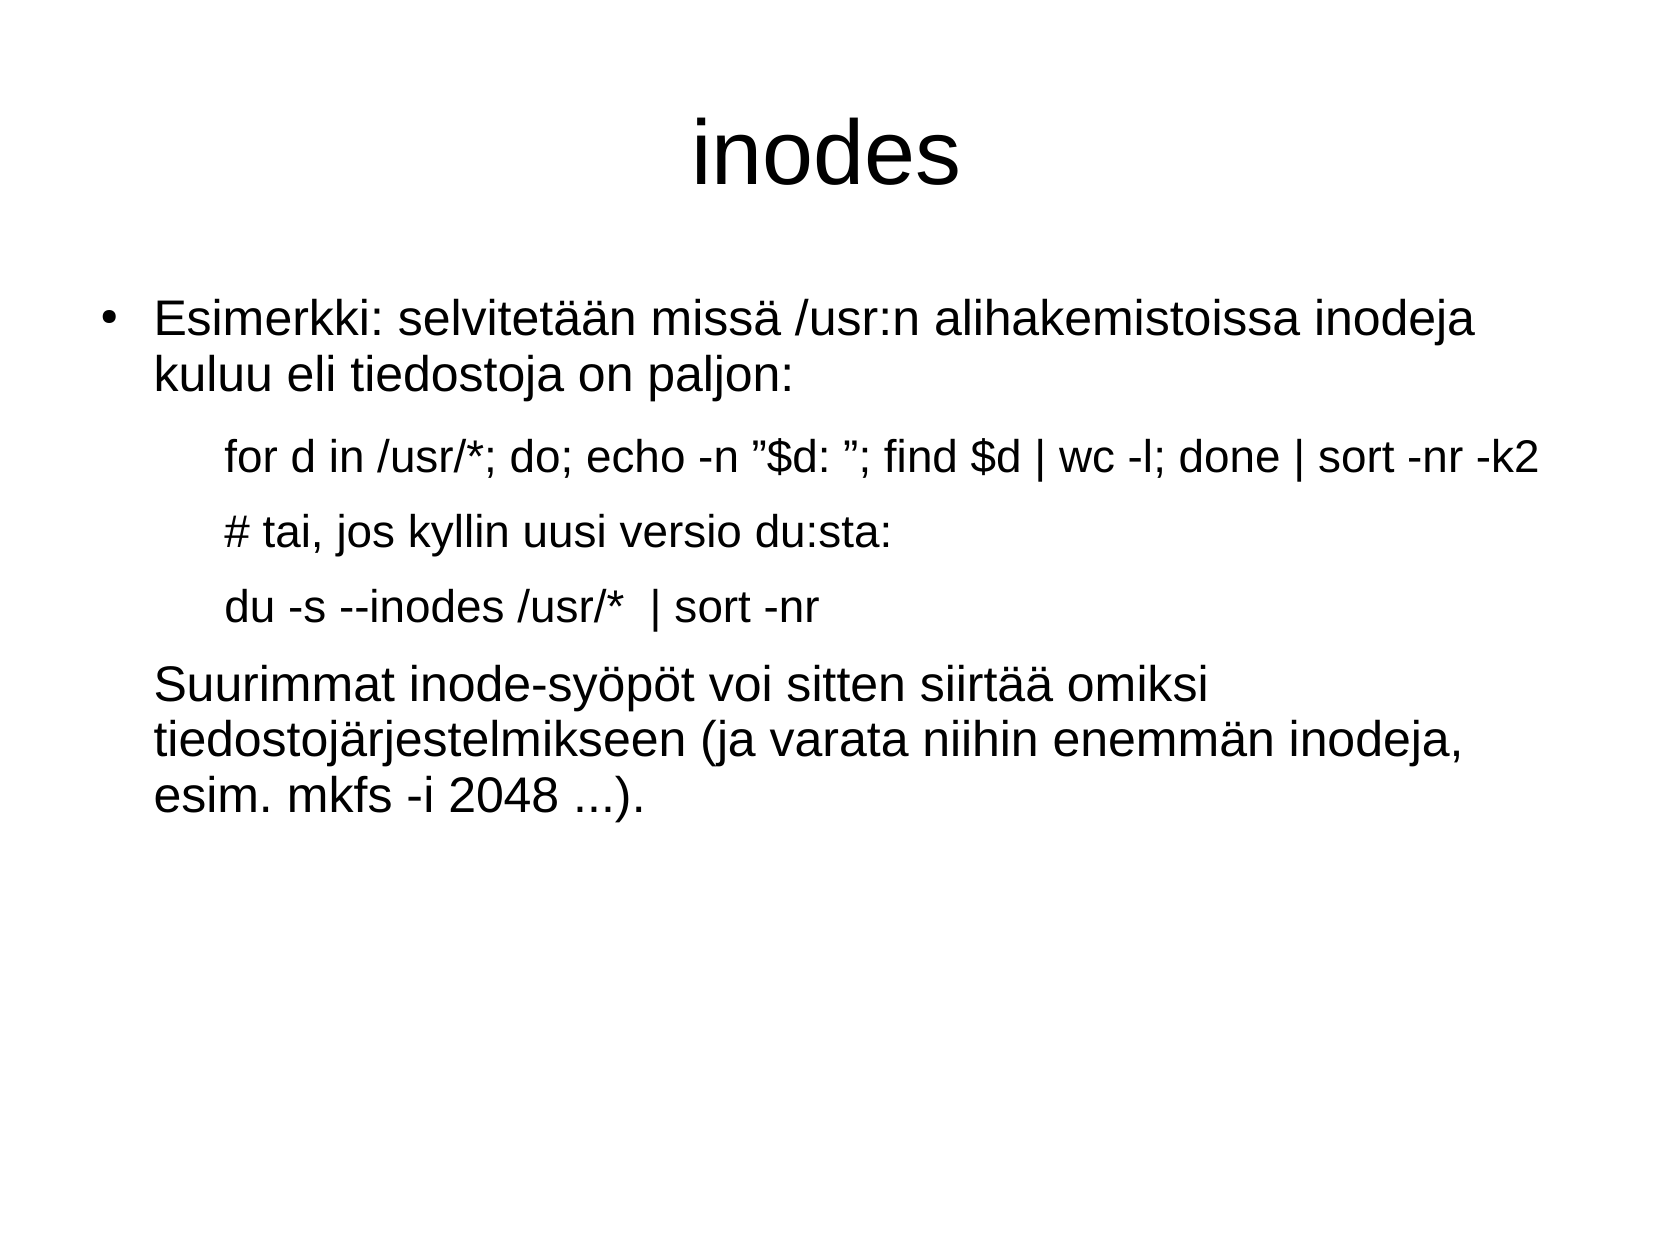

# inodes
Esimerkki: selvitetään missä /usr:n alihakemistoissa inodeja kuluu eli tiedostoja on paljon:
for d in /usr/*; do; echo -n ”$d: ”; find $d | wc -l; done | sort -nr -k2
# tai, jos kyllin uusi versio du:sta:
du -s --inodes /usr/*  | sort -nr
Suurimmat inode-syöpöt voi sitten siirtää omiksi tiedostojärjestelmikseen (ja varata niihin enemmän inodeja, esim. mkfs -i 2048 ...).